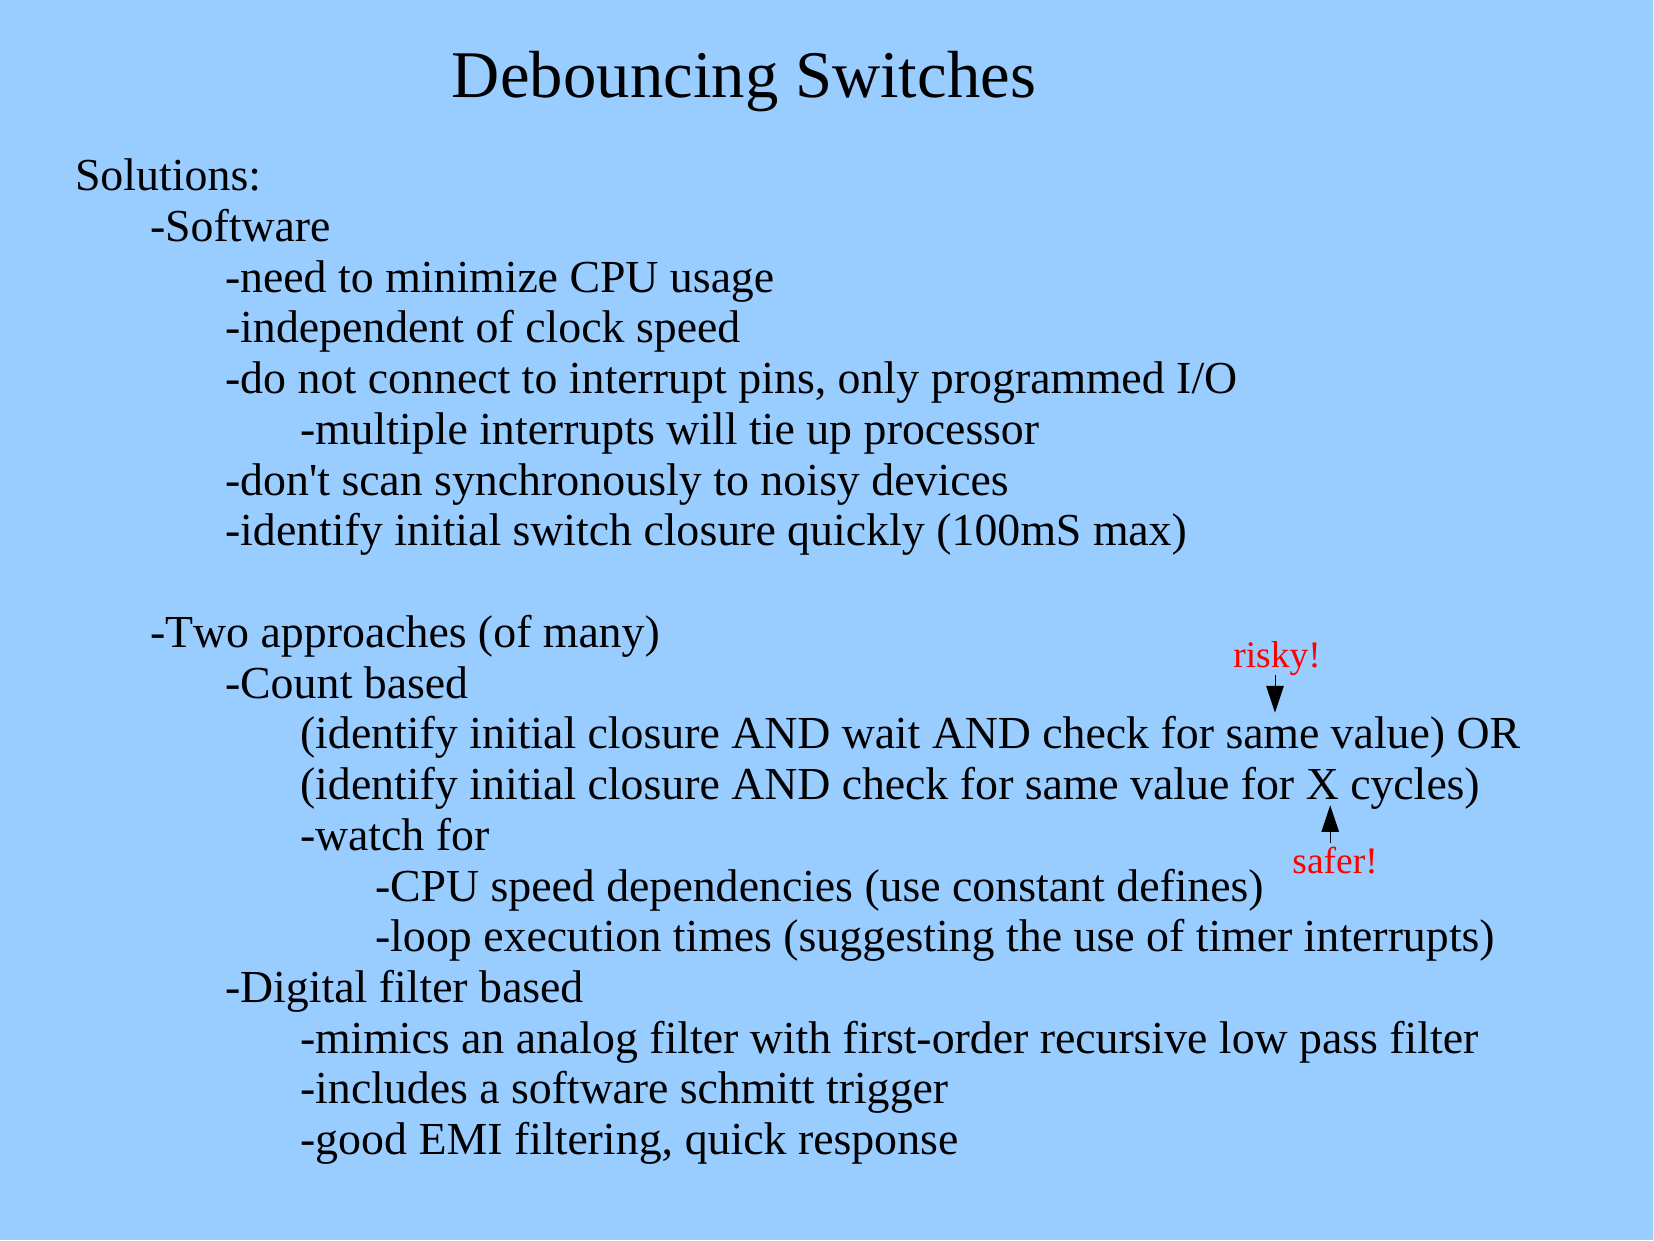

Debouncing Switches
Solutions:
	-Software
		-need to minimize CPU usage
		-independent of clock speed
		-do not connect to interrupt pins, only programmed I/O
			-multiple interrupts will tie up processor
		-don't scan synchronously to noisy devices
		-identify initial switch closure quickly (100mS max)
	-Two approaches (of many)
		-Count based
			(identify initial closure AND wait AND check for same value) OR
			(identify initial closure AND check for same value for X cycles)
			-watch for
				-CPU speed dependencies (use constant defines)
				-loop execution times (suggesting the use of timer interrupts)
		-Digital filter based
			-mimics an analog filter with first-order recursive low pass filter
			-includes a software schmitt trigger
			-good EMI filtering, quick response
risky!
safer!